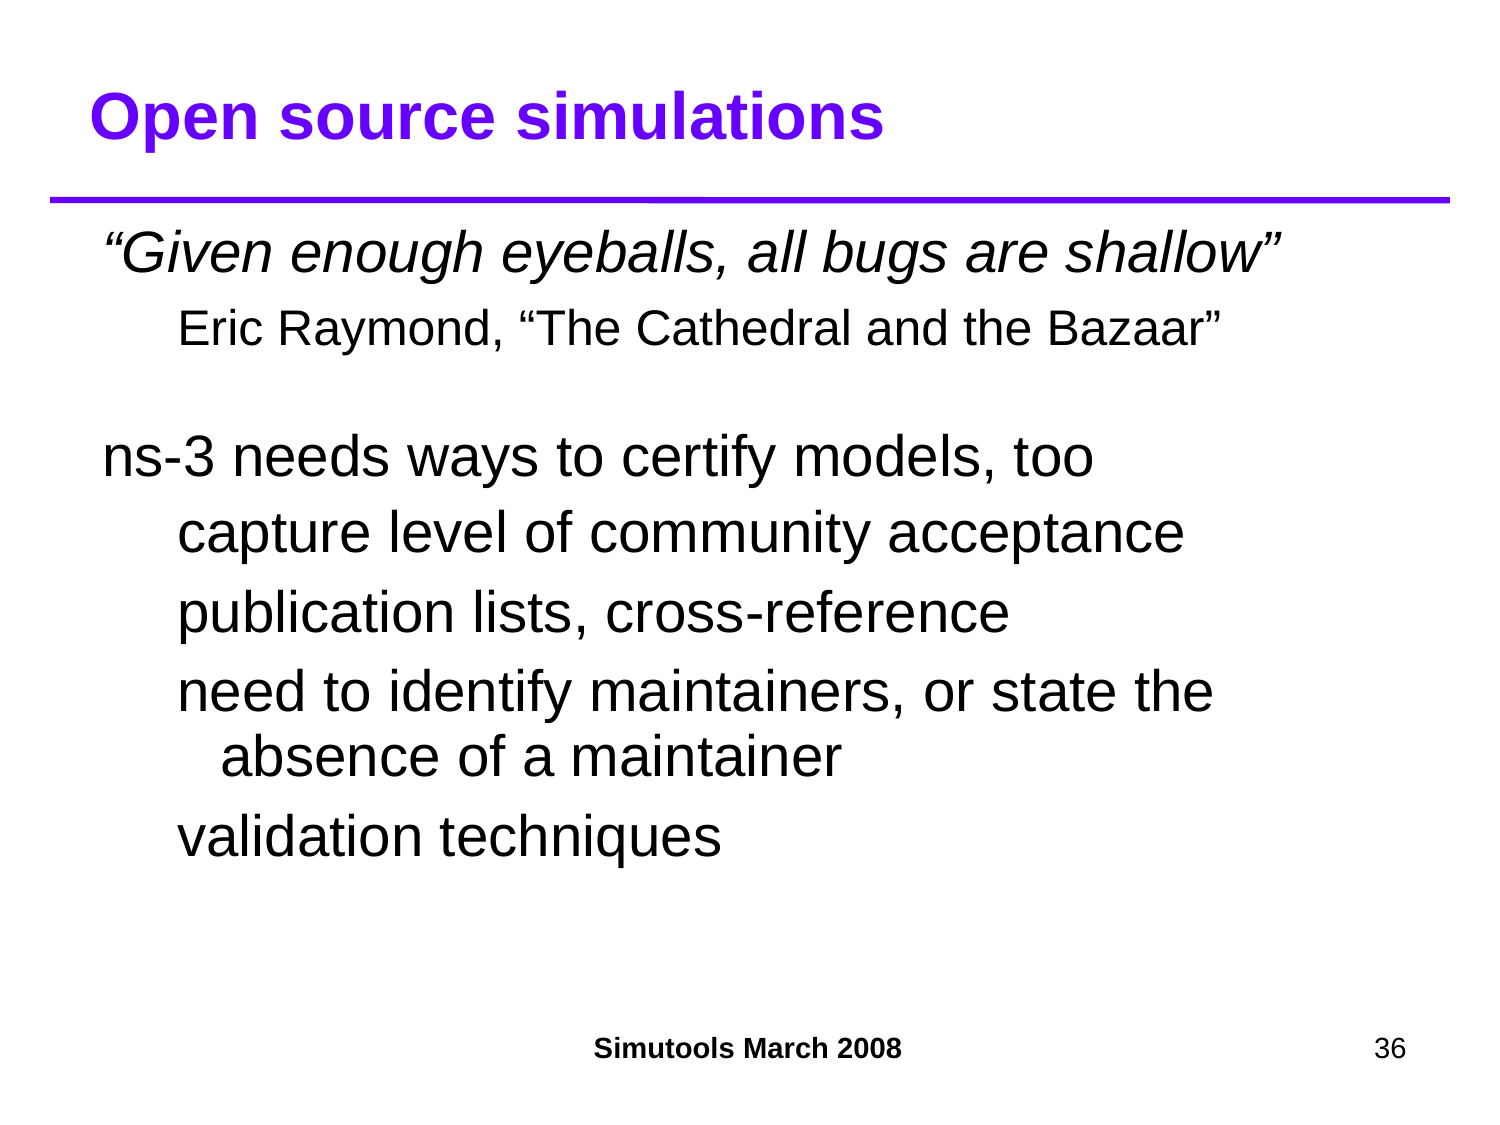

# Open source simulations
“Given enough eyeballs, all bugs are shallow”
Eric Raymond, “The Cathedral and the Bazaar”
ns-3 needs ways to certify models, too
capture level of community acceptance
publication lists, cross-reference
need to identify maintainers, or state the absence of a maintainer
validation techniques
36